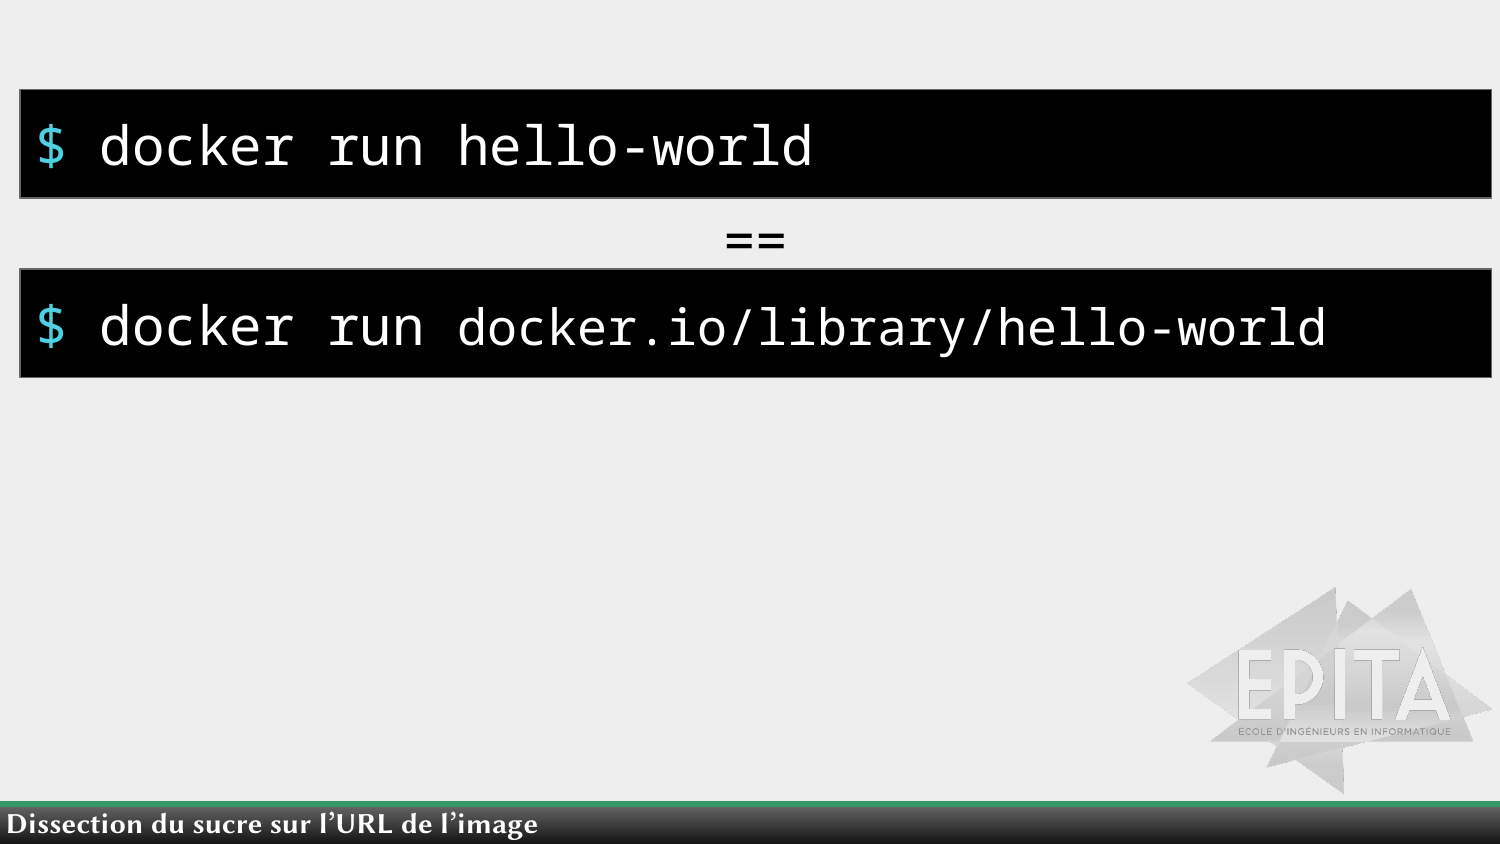

$ docker run hello-world
==
$ docker run docker.io/library/hello-world
# Dissection du sucre sur l’URL de l’image